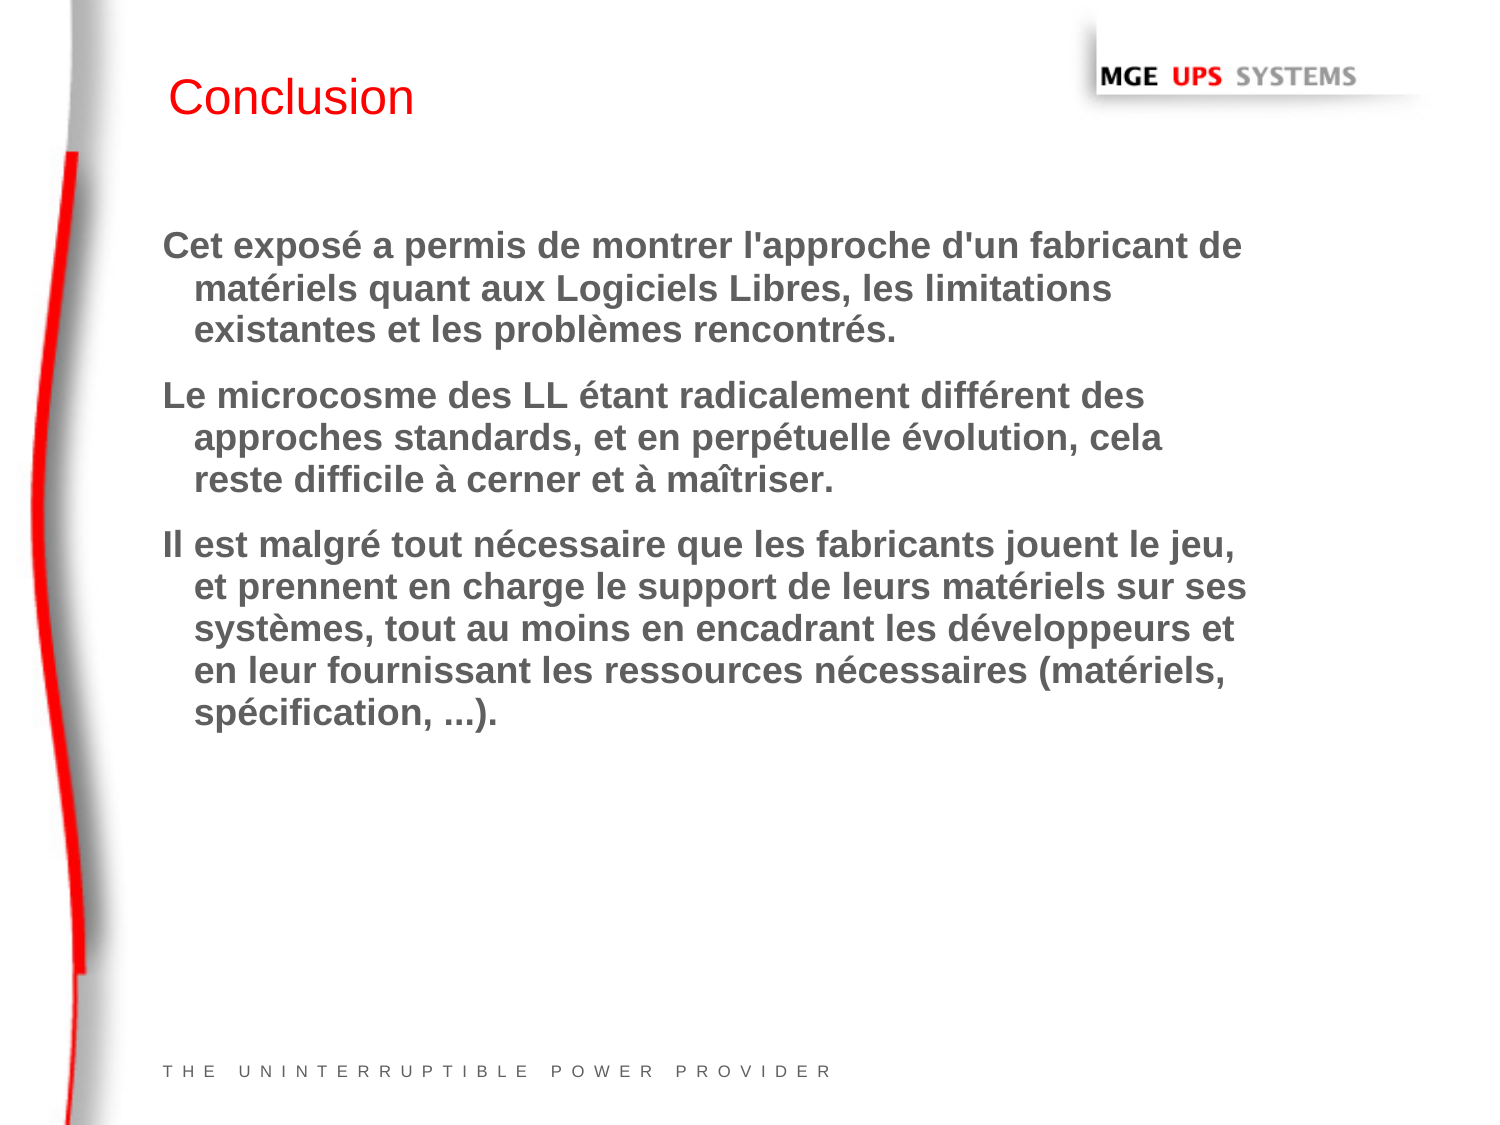

# Conclusion
Cet exposé a permis de montrer l'approche d'un fabricant de matériels quant aux Logiciels Libres, les limitations existantes et les problèmes rencontrés.
Le microcosme des LL étant radicalement différent des approches standards, et en perpétuelle évolution, cela reste difficile à cerner et à maîtriser.
Il est malgré tout nécessaire que les fabricants jouent le jeu, et prennent en charge le support de leurs matériels sur ses systèmes, tout au moins en encadrant les développeurs et en leur fournissant les ressources nécessaires (matériels, spécification, ...).